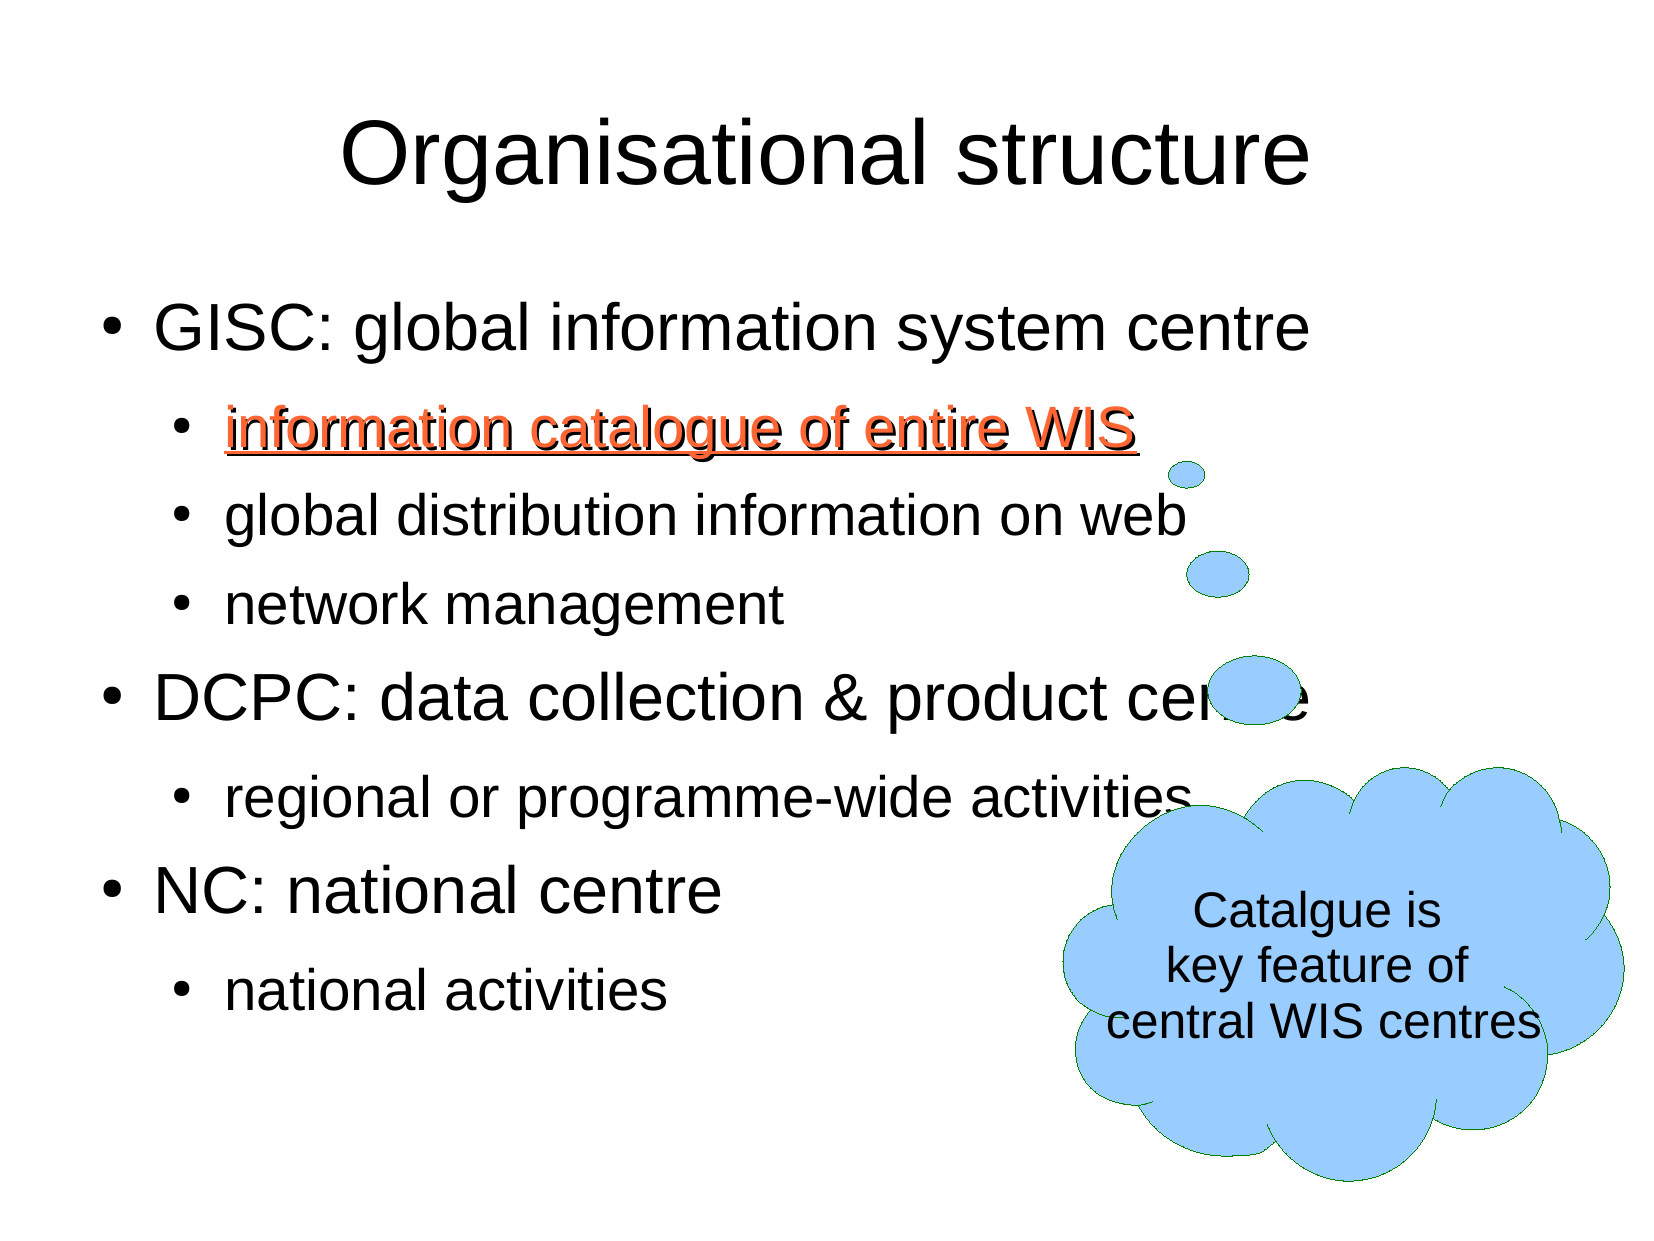

# Organisational structure
GISC: global information system centre
information catalogue of entire WIS
global distribution information on web
network management
DCPC: data collection & product centre
regional or programme-wide activities
NC: national centre
national activities
Catalgue is
key feature of
central WIS centres